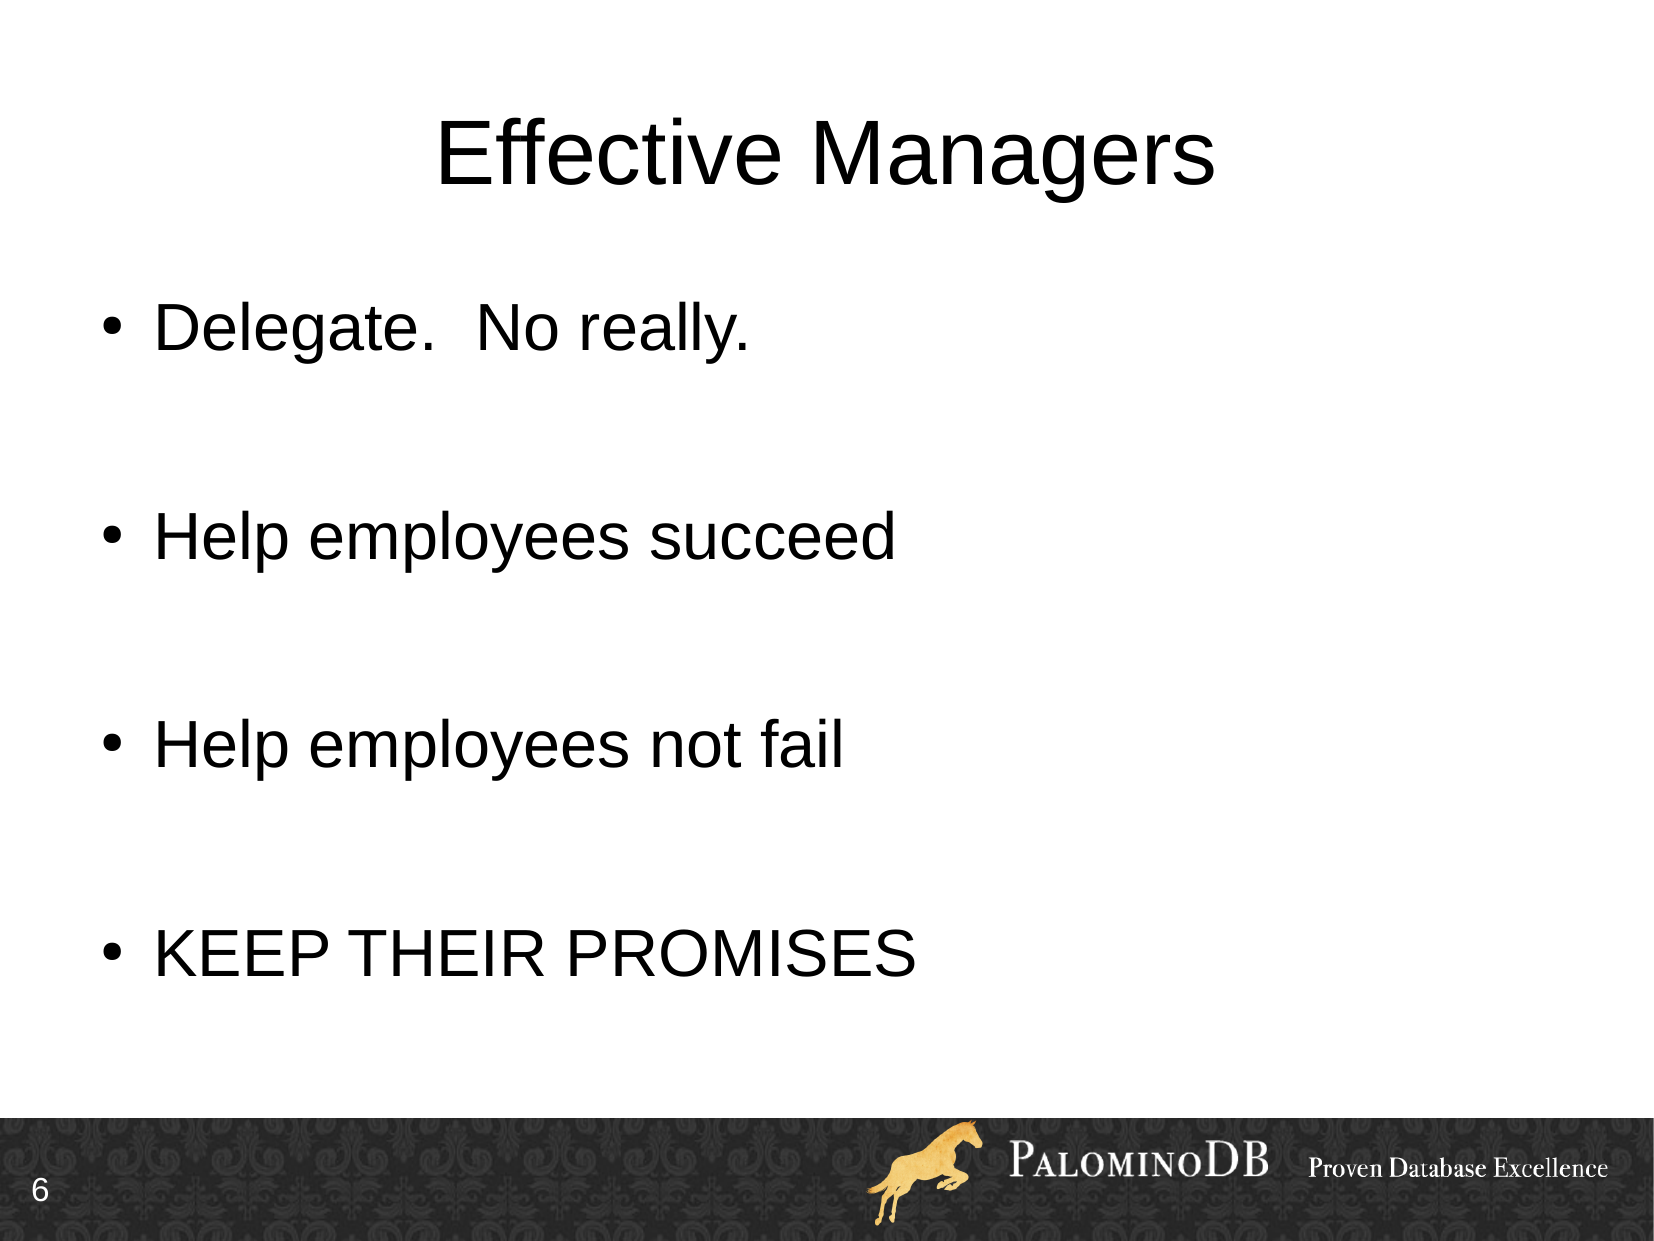

# Effective Managers
Delegate. No really.
Help employees succeed
Help employees not fail
KEEP THEIR PROMISES